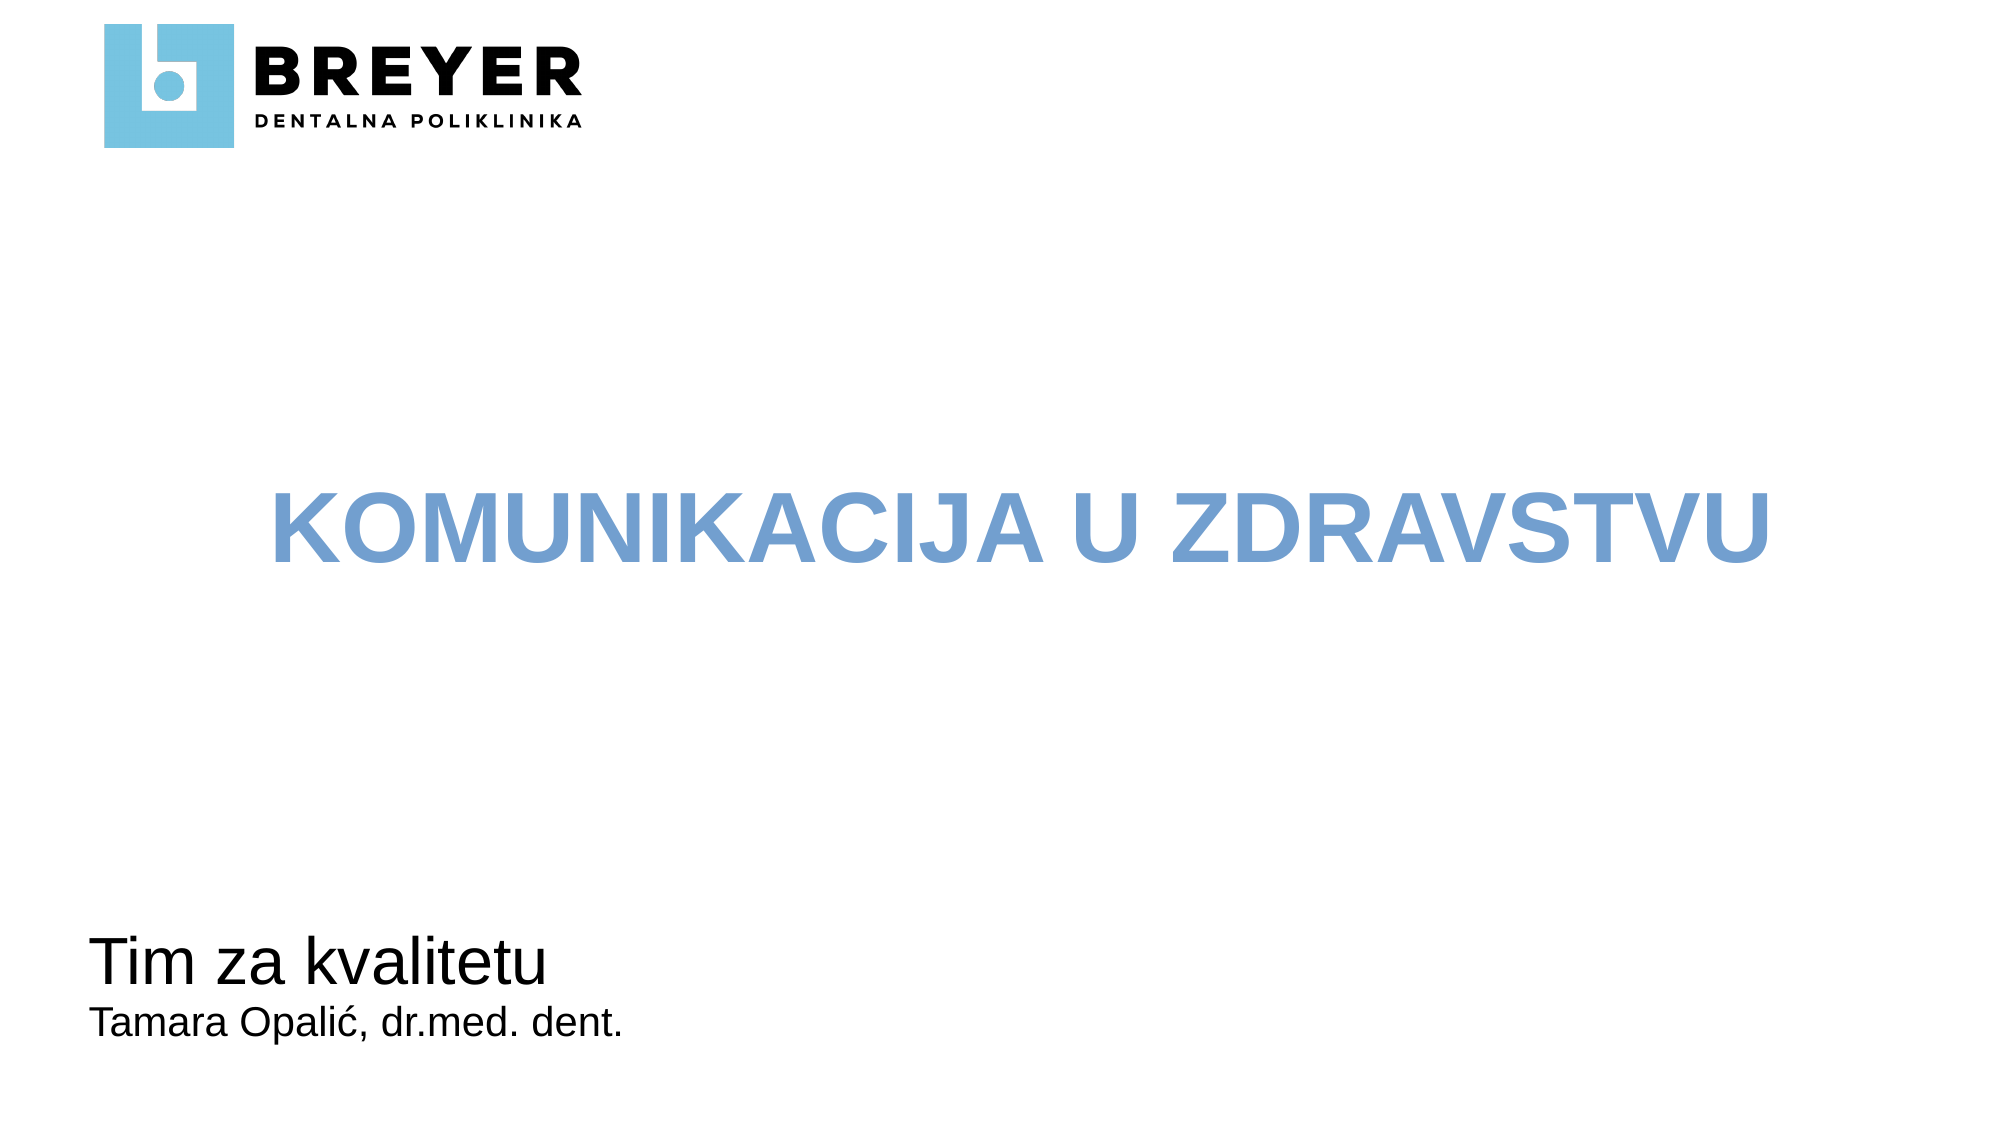

# KOMUNIKACIJA U ZDRAVSTVU
Tim za kvalitetu
Tamara Opalić, dr.med. dent.